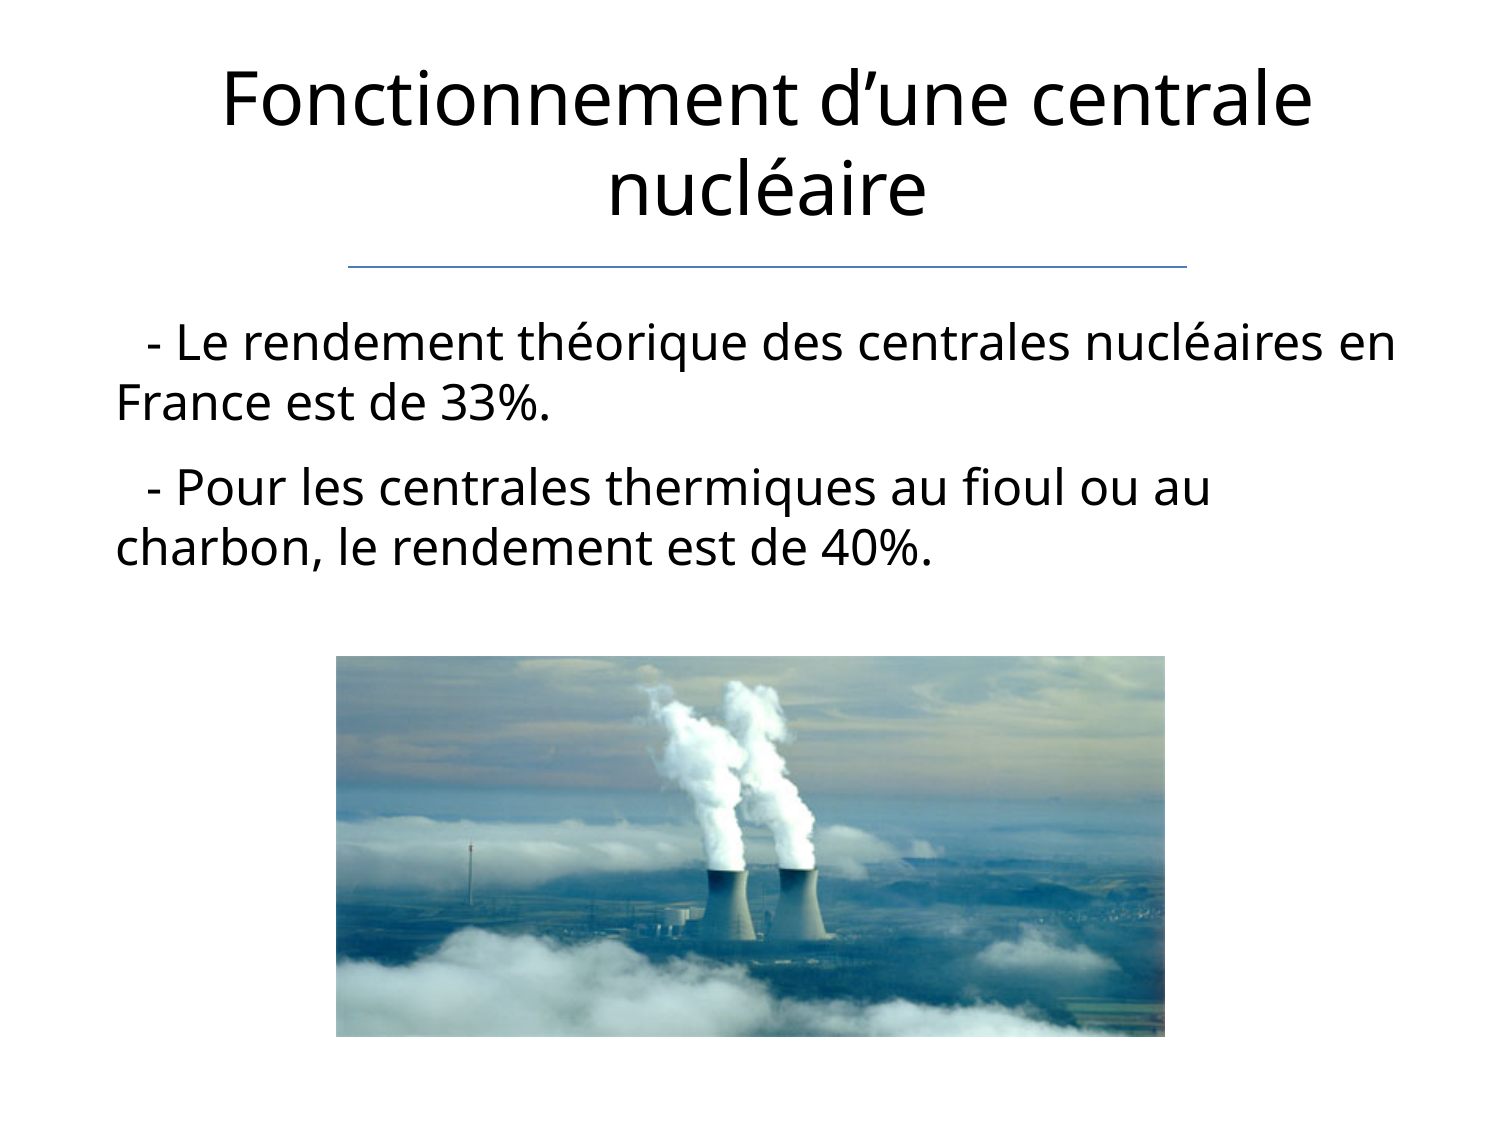

Fonctionnement d’une centrale nucléaire
- Le rendement théorique des centrales nucléaires en France est de 33%.
- Pour les centrales thermiques au fioul ou au charbon, le rendement est de 40%.